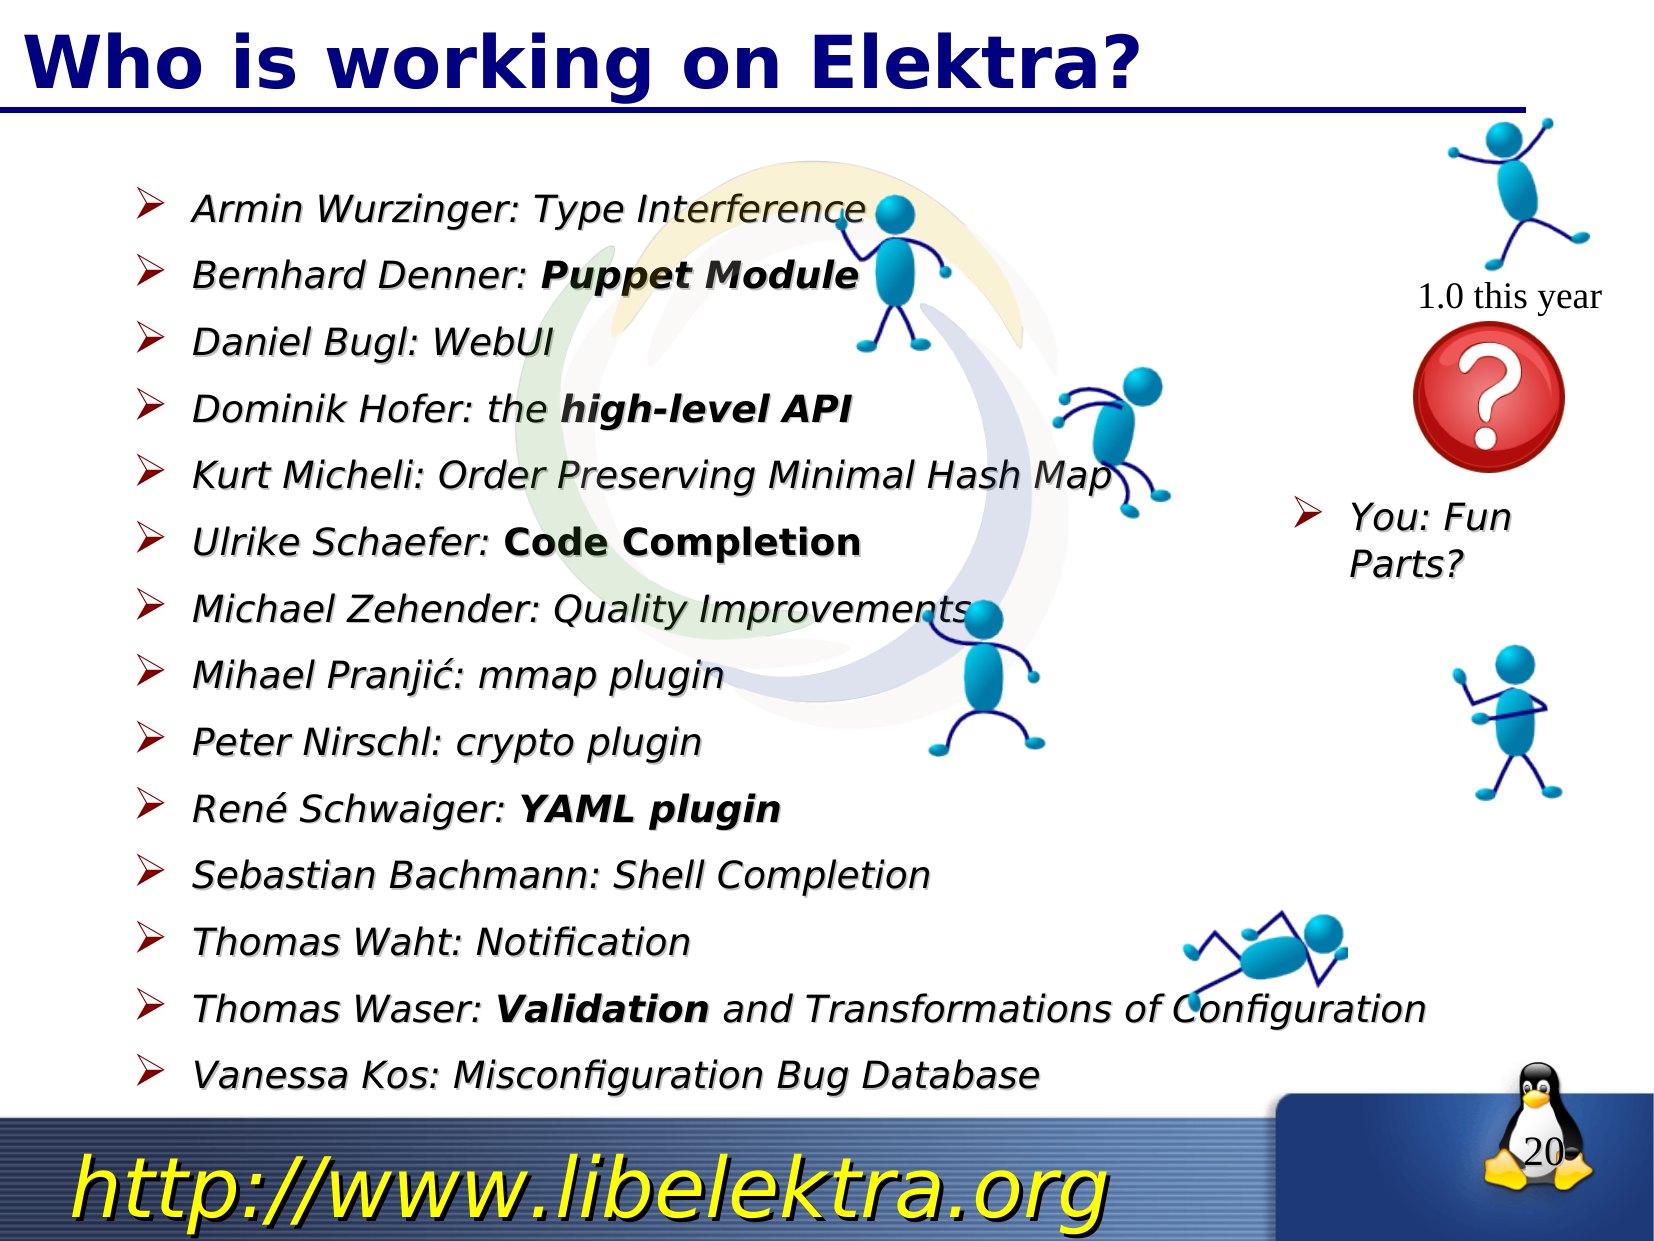

Who is working on Elektra?
# Armin Wurzinger: Type Interference
Bernhard Denner: Puppet Module
Daniel Bugl: WebUI
Dominik Hofer: the high-level API
Kurt Micheli: Order Preserving Minimal Hash Map
Ulrike Schaefer: Code Completion
Michael Zehender: Quality Improvements
Mihael Pranjić: mmap plugin
Peter Nirschl: crypto plugin
René Schwaiger: YAML plugin
Sebastian Bachmann: Shell Completion
Thomas Waht: Notification
Thomas Waser: Validation and Transformations of Configuration
Vanessa Kos: Misconfiguration Bug Database
1.0 this year
You: Fun Parts?